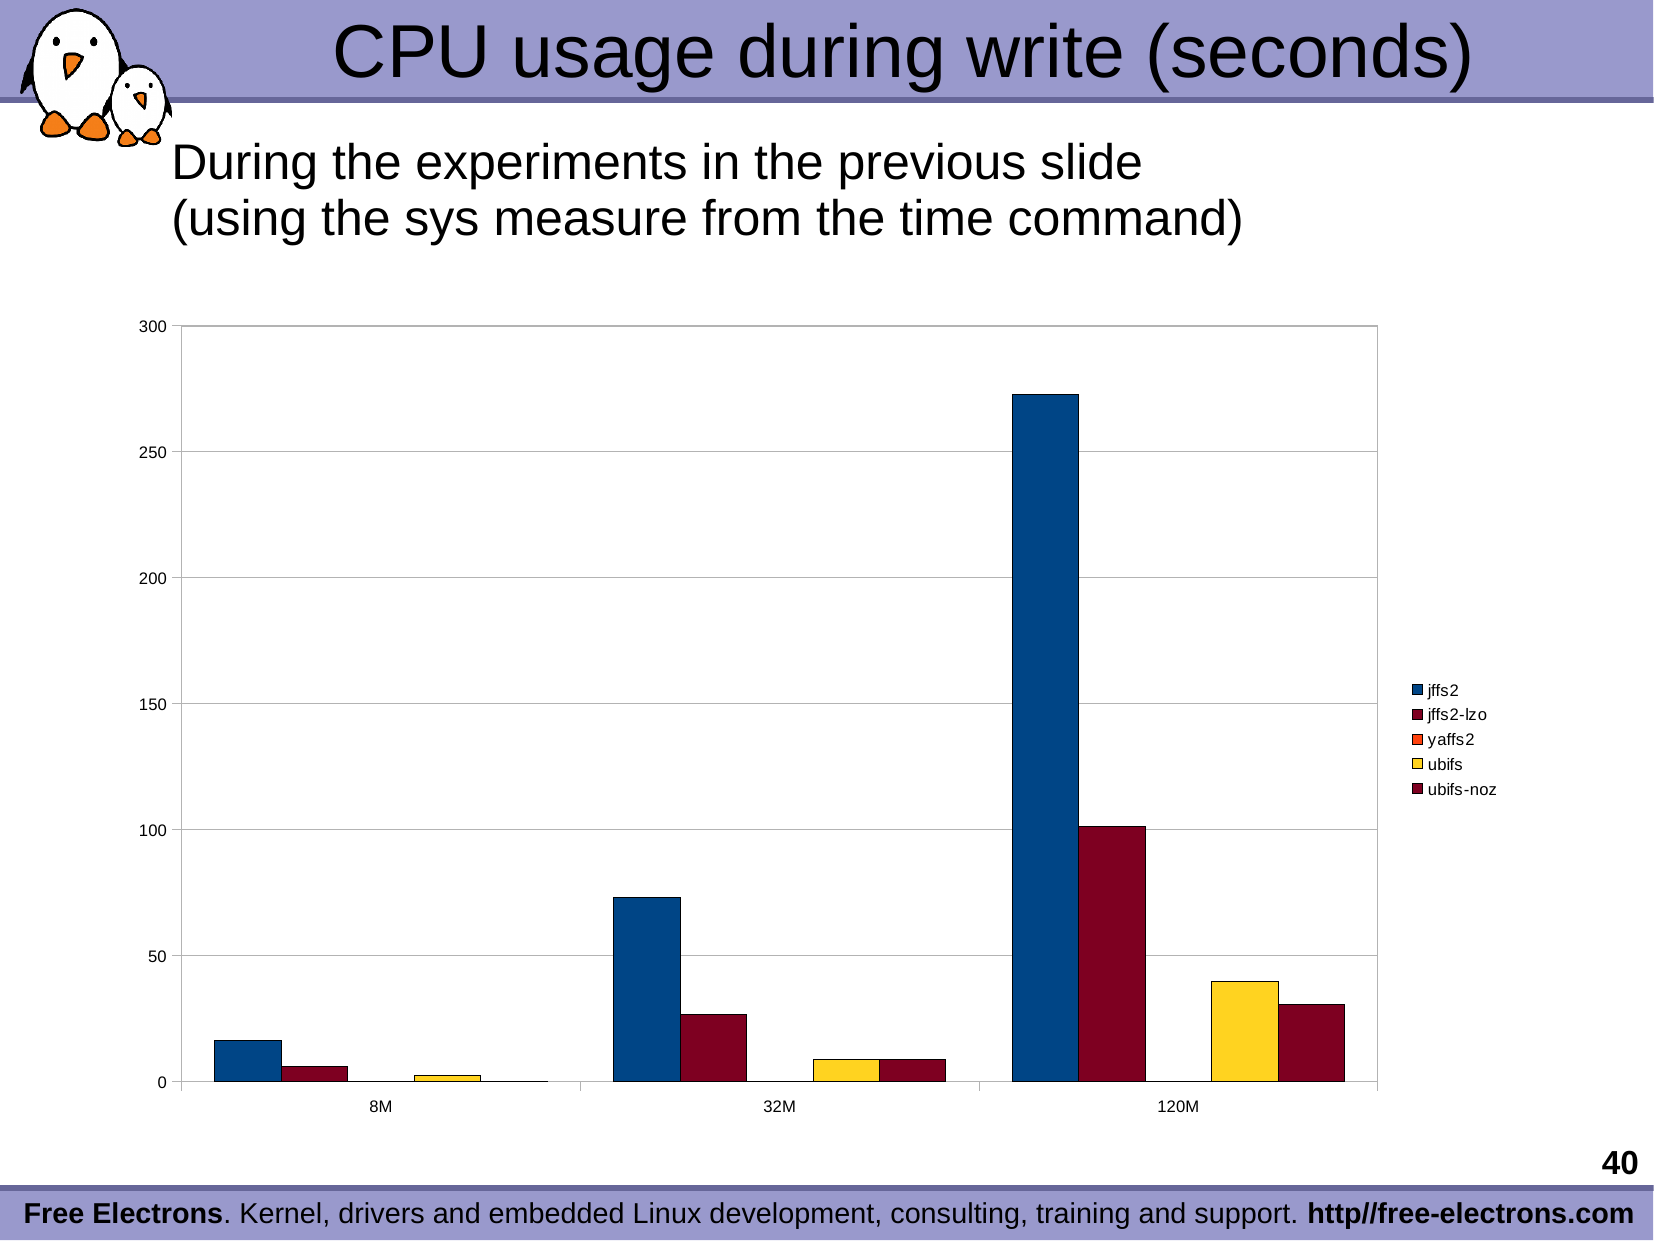

# CPU usage during write (seconds)
During the experiments in the previous slide
(using the sys measure from the time command)
### Chart
| Category | jffs2 | jffs2-lzo | yaffs2 | ubifs | ubifs-noz |
|---|---|---|---|---|---|
| 8M | 16.23 | 6.12 | 0.0 | 2.47 | 0.0 |
| 32M | 73.17 | 26.77 | 0.0 | 8.67 | 8.77 |
| 120M | 272.62 | 101.47 | 0.0 | 39.84 | 30.63 |